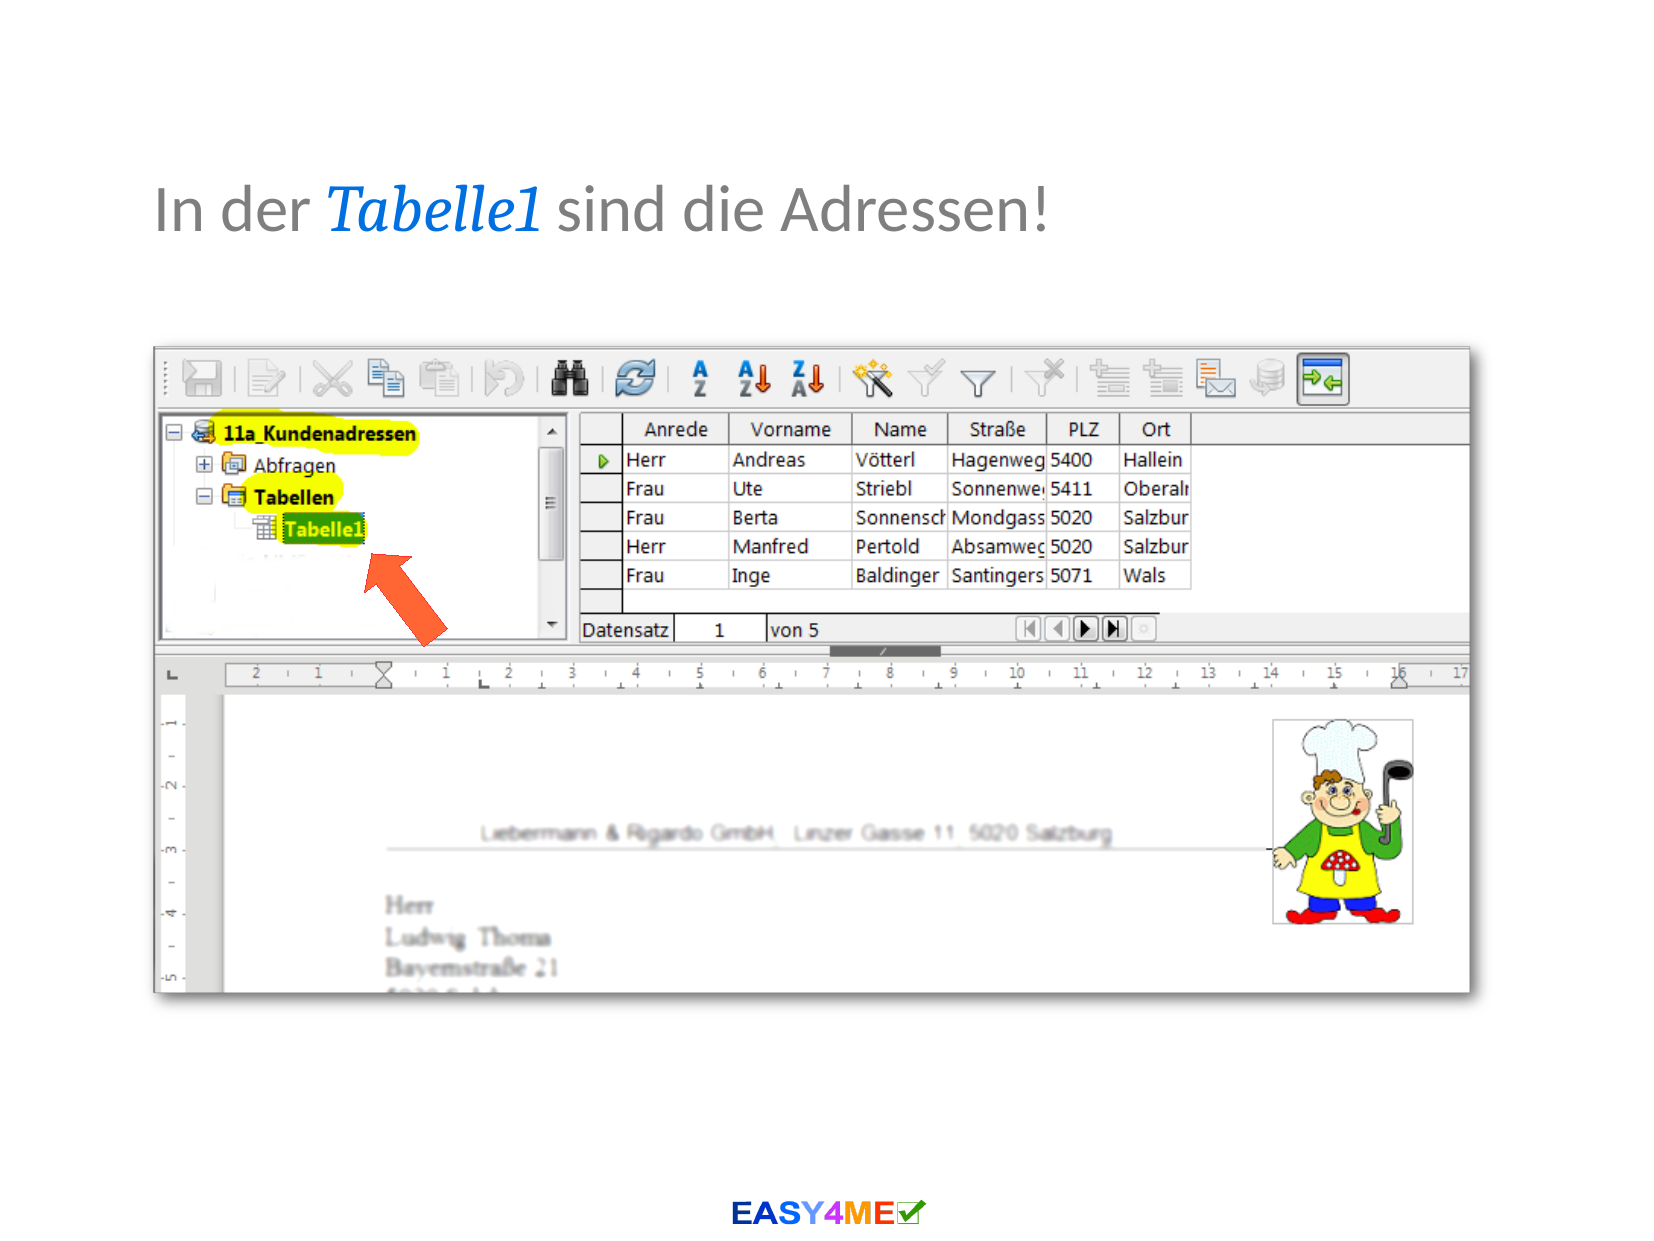

#
In der Tabelle1 sind die Adressen!